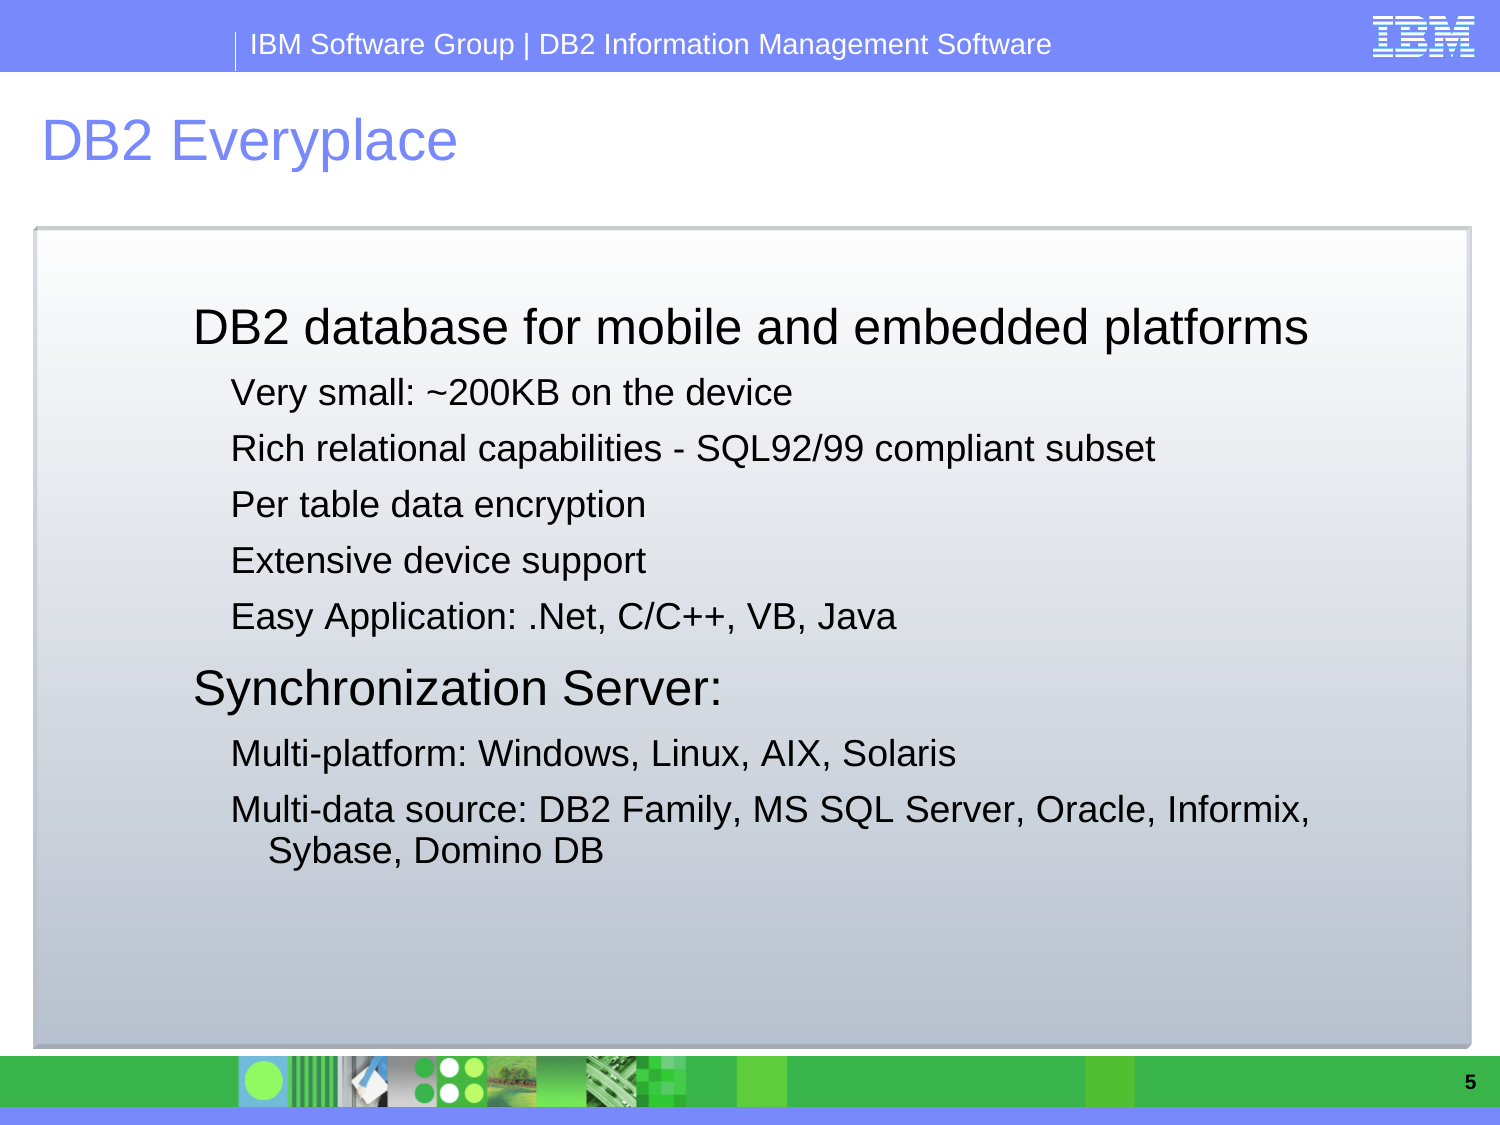

# DB2 Everyplace
DB2 database for mobile and embedded platforms
Very small: ~200KB on the device
Rich relational capabilities - SQL92/99 compliant subset
Per table data encryption
Extensive device support
Easy Application: .Net, C/C++, VB, Java
Synchronization Server:
Multi-platform: Windows, Linux, AIX, Solaris
Multi-data source: DB2 Family, MS SQL Server, Oracle, Informix, Sybase, Domino DB
5